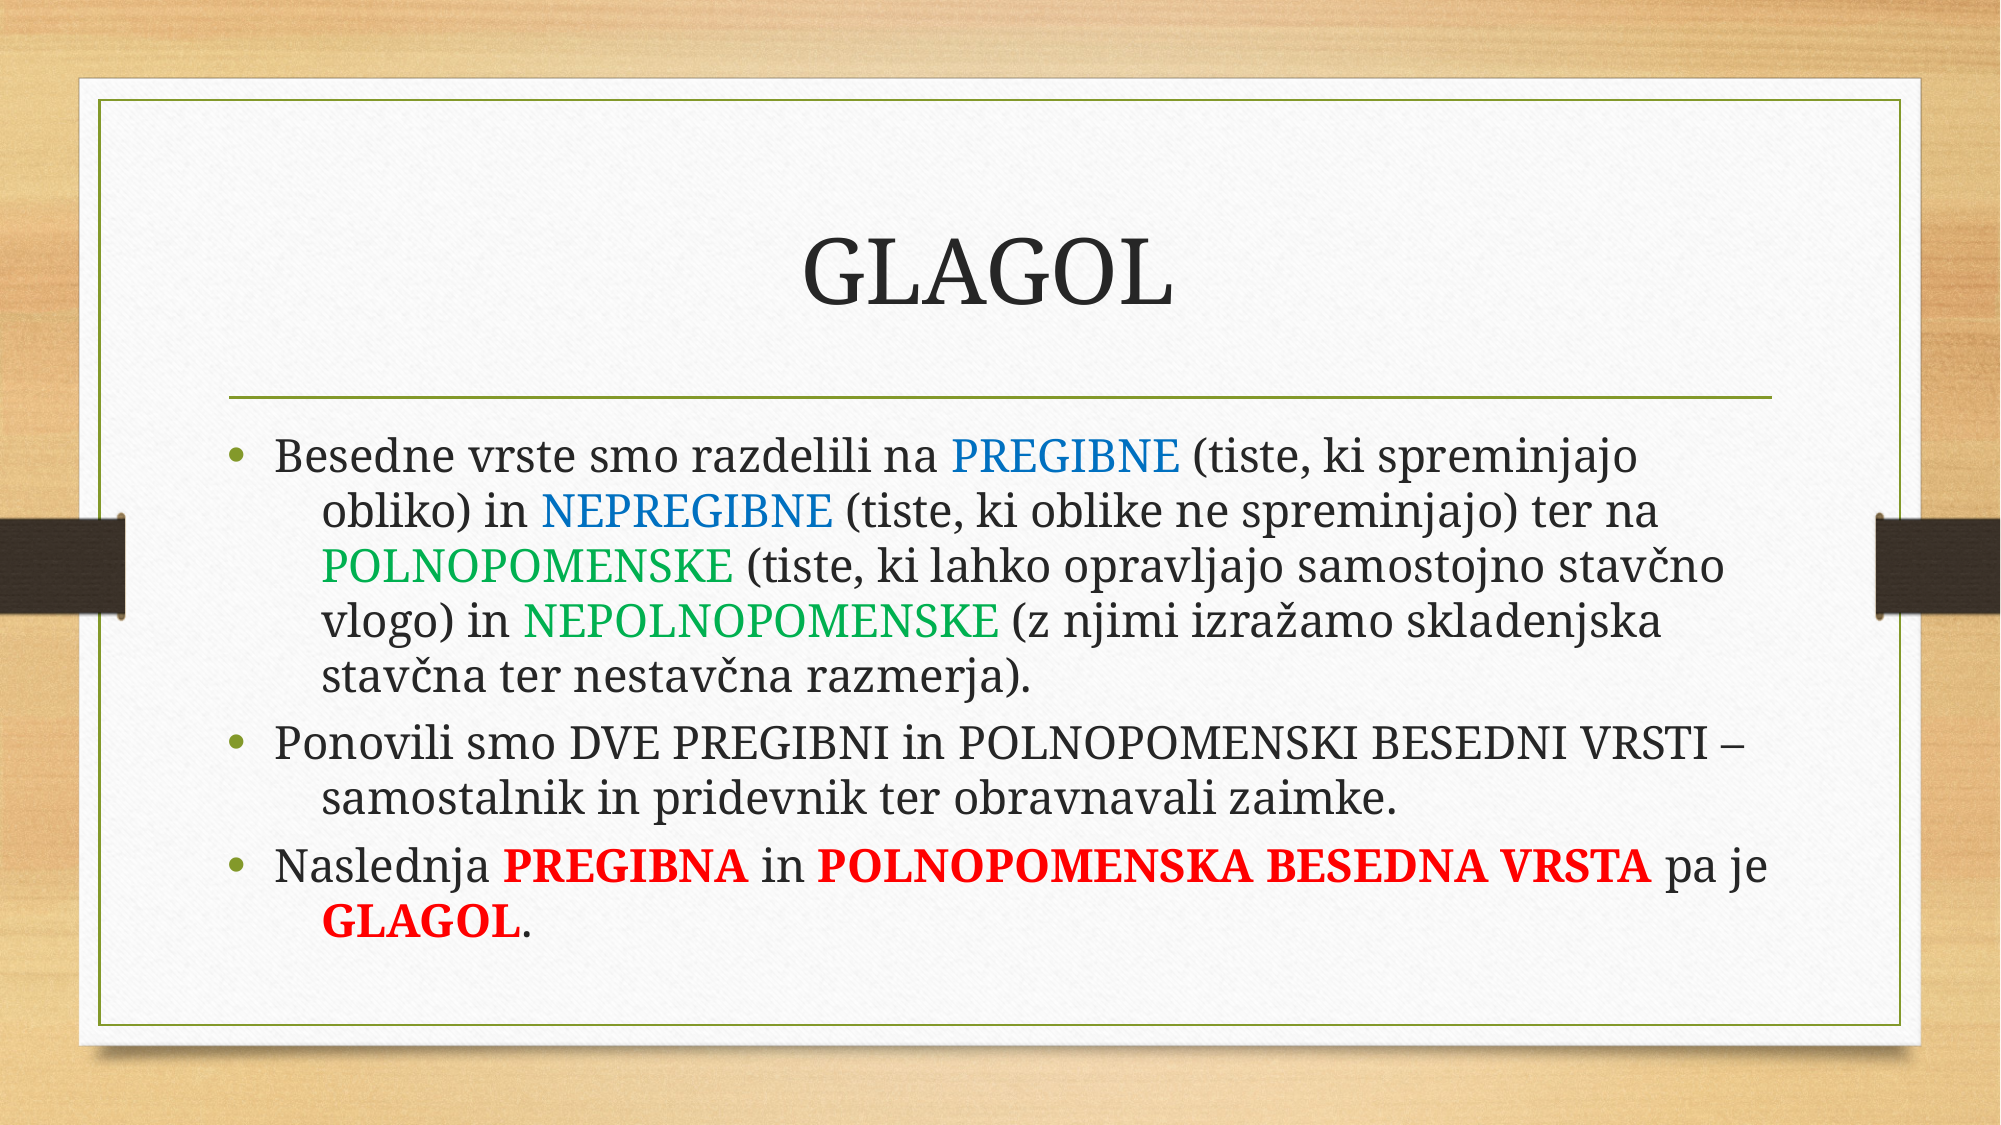

# GLAGOL
Besedne vrste smo razdelili na PREGIBNE (tiste, ki spreminjajo obliko) in NEPREGIBNE (tiste, ki oblike ne spreminjajo) ter na POLNOPOMENSKE (tiste, ki lahko opravljajo samostojno stavčno vlogo) in NEPOLNOPOMENSKE (z njimi izražamo skladenjska stavčna ter nestavčna razmerja).
Ponovili smo DVE PREGIBNI in POLNOPOMENSKI BESEDNI VRSTI – samostalnik in pridevnik ter obravnavali zaimke.
Naslednja PREGIBNA in POLNOPOMENSKA BESEDNA VRSTA pa je GLAGOL.